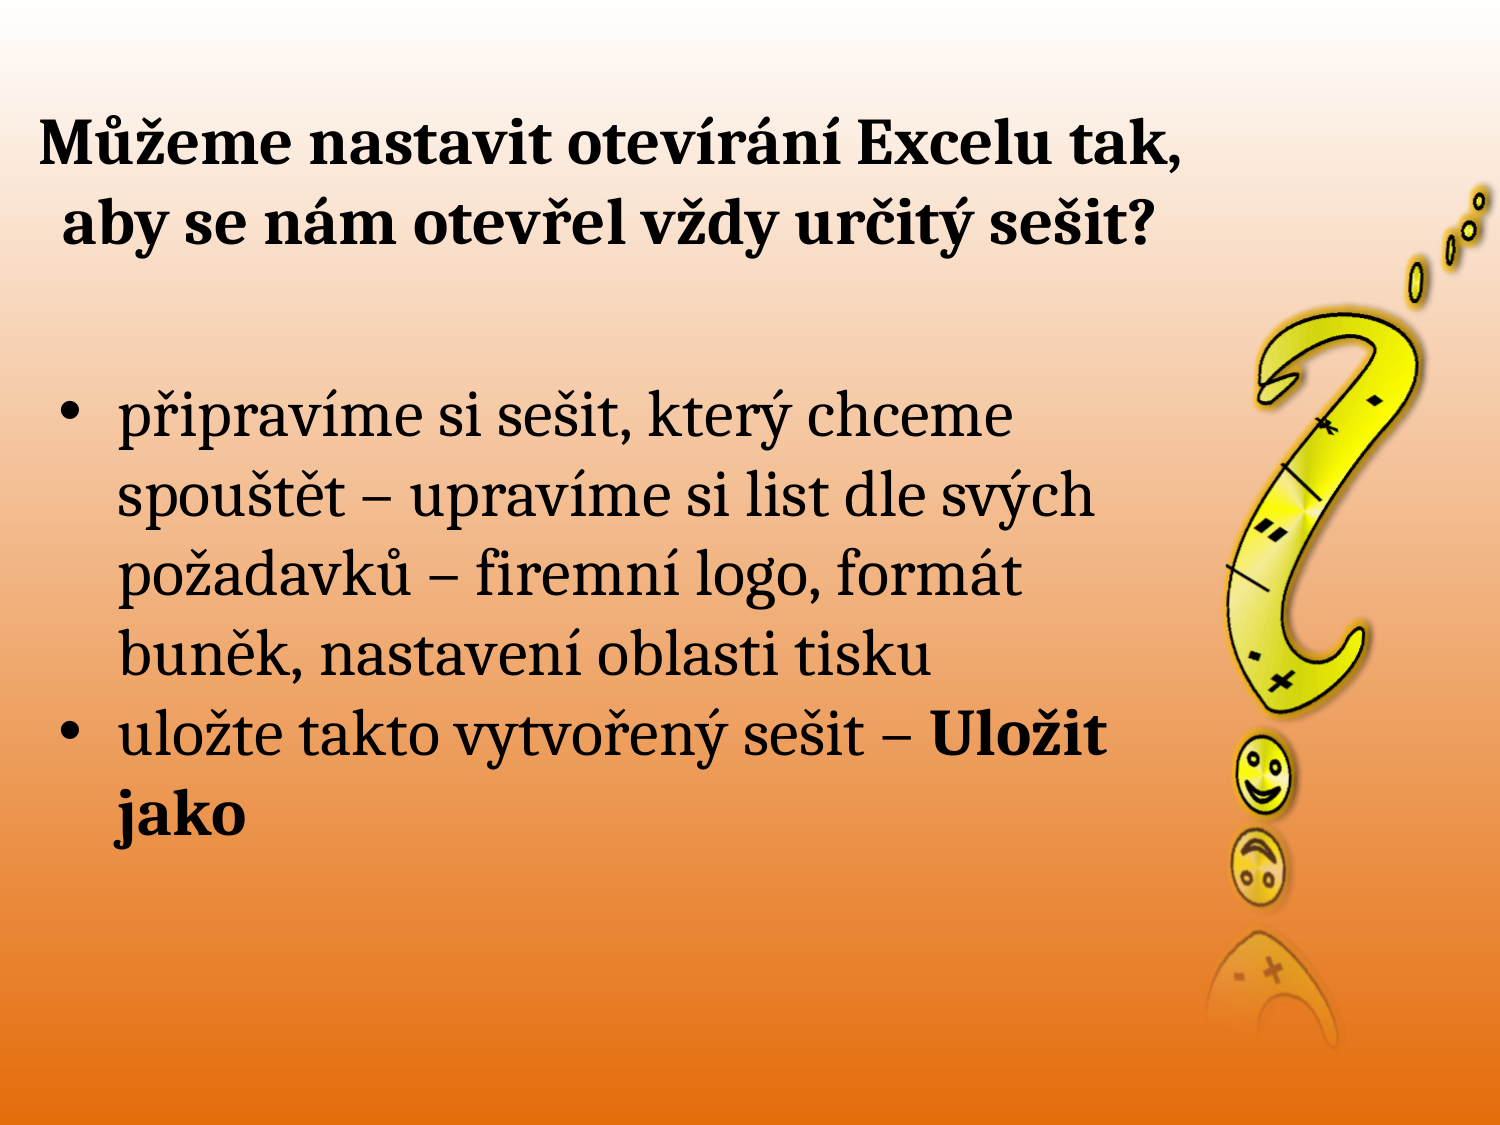

Můžeme nastavit otevírání Excelu tak, aby se nám otevřel vždy určitý sešit?
připravíme si sešit, který chceme spouštět – upravíme si list dle svých požadavků – firemní logo, formát buněk, nastavení oblasti tisku
uložte takto vytvořený sešit – Uložit jako